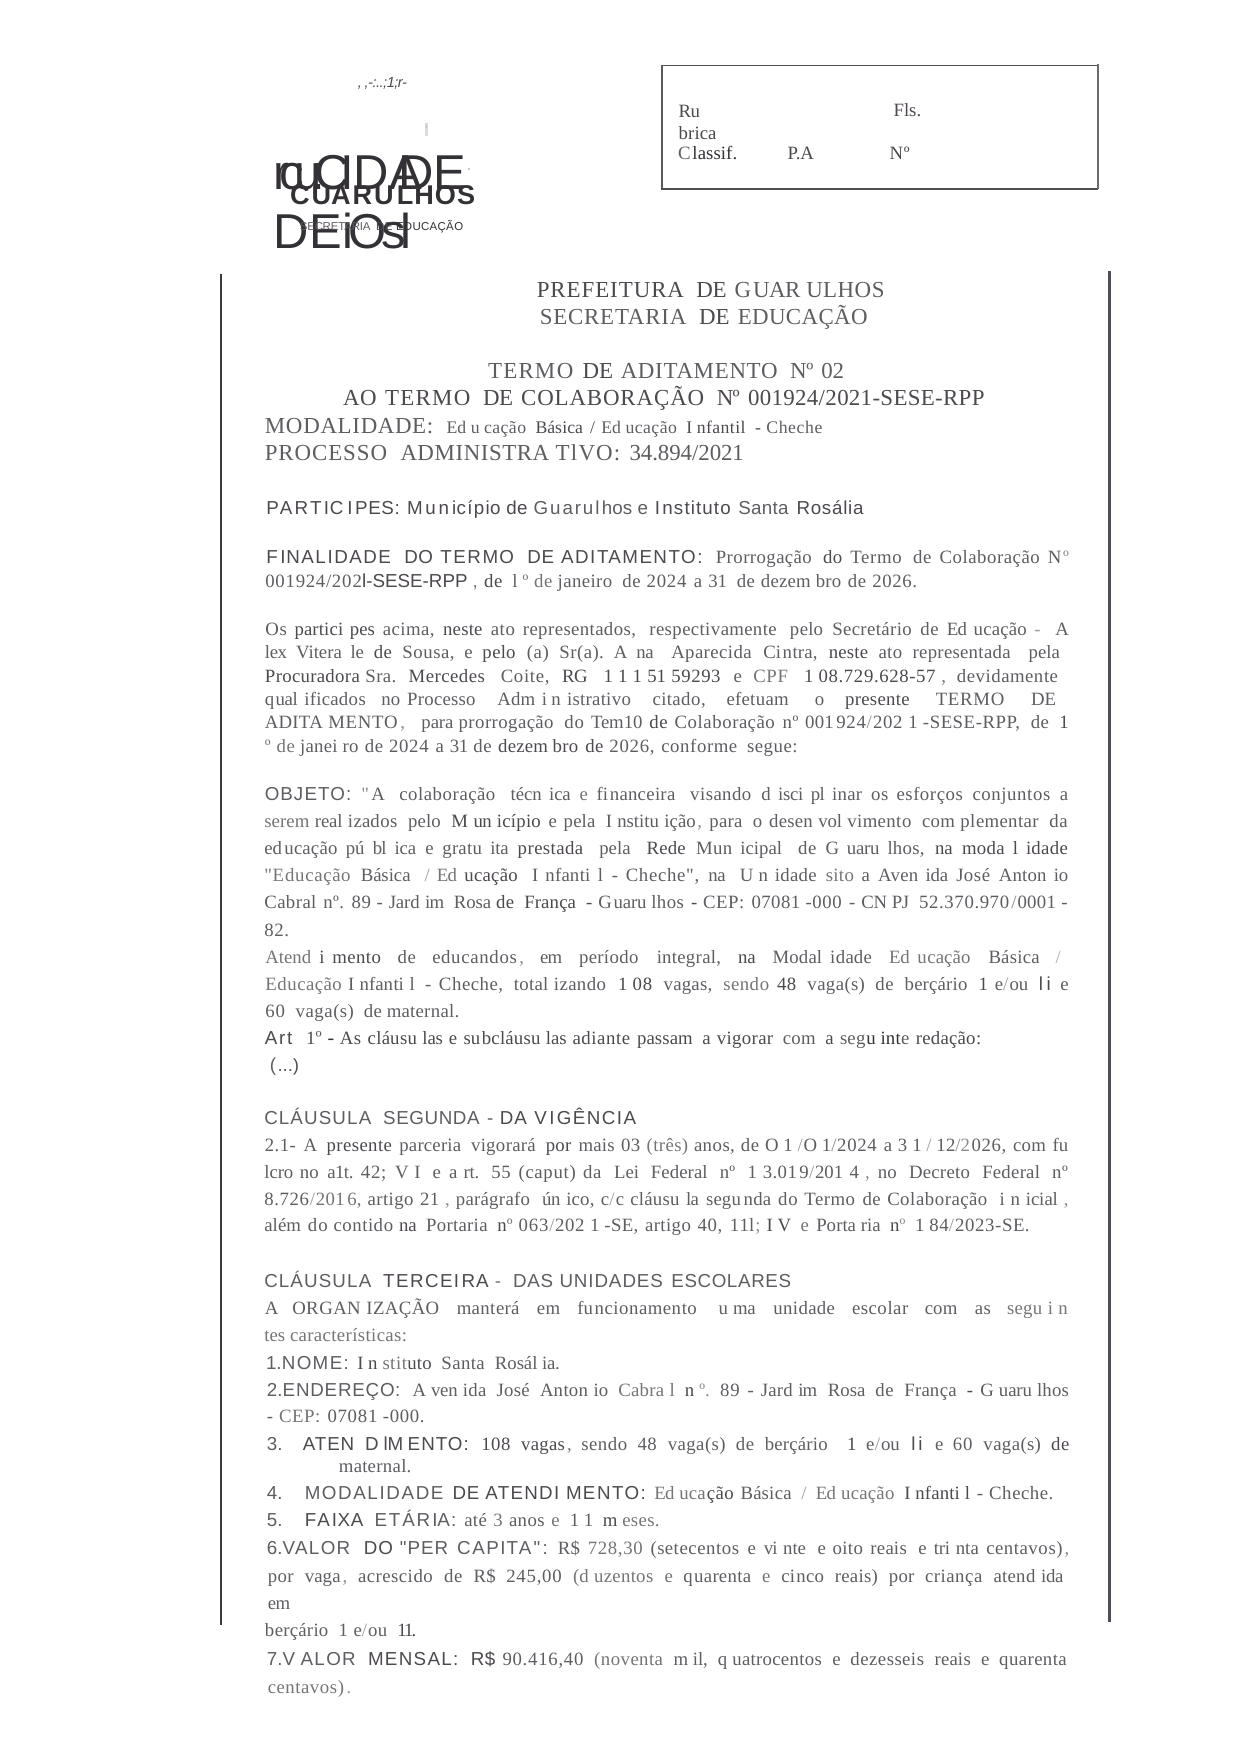

,,-:..;1;r-
Fls.
Ru brica
'
Nº
Classif.
P.A
rcu:CIDADE.DEiOsl
CUARULHOS
SECRETARIA DE EDUCAÇÃO
PREFEITURA DE GUAR ULHOS SECRETARIA DE EDUCAÇÃO
TERMO DE ADITAMENTO Nº 02
AO TERMO DE COLABORAÇÃO Nº 001924/2021-SESE-RPP
MODALIDADE: Ed u cação Básica / Ed ucação I nfantil - Cheche
PROCESSO ADMINISTRA TlVO: 34.894/2021
PARTICIPES: Município de Guarulhos e Instituto Santa Rosália
FINALIDADE DO TERMO DE ADITAMENTO: Prorrogação do Termo de Colaboração Nº 001924/202l-SESE-RPP , de l º de janeiro de 2024 a 31 de dezem bro de 2026.
Os partici pes acima, neste ato representados, respectivamente pelo Secretário de Ed ucação - A lex Vitera le de Sousa, e pelo (a) Sr(a). A na Aparecida Cintra, neste ato representada pela Procuradora Sra. Mercedes Coite, RG 1 1 1 51 59293 e CPF 1 08.729.628-57 , devidamente qual ificados no Processo Adm i n istrativo citado, efetuam o presente TERMO DE ADITA MENTO, para prorrogação do Tem10 de Colaboração nº 001924/202 1 -SESE-RPP, de 1 º de janei ro de 2024 a 31 de dezem bro de 2026, conforme segue:
OBJETO: "A colaboração técn ica e financeira visando d isci pl inar os esforços conjuntos a serem real izados pelo M un icípio e pela I nstitu ição, para o desen vol vimento com plementar da educação pú bl ica e gratu ita prestada pela Rede Mun icipal de G uaru lhos, na moda l idade "Educação Básica / Ed ucação I nfanti l - Cheche", na U n idade sito a Aven ida José Anton io Cabral nº. 89 - Jard im Rosa de França - Guaru lhos - CEP: 07081 -000 - CN PJ 52.370.970/0001 -82.
Atend i mento de educandos, em período integral, na Modal idade Ed ucação Básica / Educação I nfanti l - Cheche, total izando 1 08 vagas, sendo 48 vaga(s) de berçário 1 e/ou li e 60 vaga(s) de maternal.
Art 1º - As cláusu las e subcláusu las adiante passam a vigorar com a segu inte redação:
(...)
CLÁUSULA SEGUNDA - DA VIGÊNCIA
2.1- A presente parceria vigorará por mais 03 (três) anos, de O 1 /O 1/2024 a 3 1 / 12/2026, com fu lcro no a1t. 42; V I e a rt. 55 (caput) da Lei Federal nº 1 3.019/201 4 , no Decreto Federal nº 8.726/2016, artigo 21 , parágrafo ún ico, c/c cláusu la segunda do Termo de Colaboração i n icial , além do contido na Portaria nº 063/202 1 -SE, artigo 40, 11l; I V e Porta ria nº 1 84/2023-SE.
CLÁUSULA TERCEIRA - DAS UNIDADES ESCOLARES
A ORGAN IZAÇÃO manterá em funcionamento u ma unidade escolar com as segu i n tes características:
NOME: I n stituto Santa Rosál ia.
ENDEREÇO: A ven ida José Anton io Cabra l n º. 89 - Jard im Rosa de França - G uaru lhos - CEP: 07081 -000.
ATEN DlMENTO: 108 vagas, sendo 48 vaga(s) de berçário 1 e/ou li e 60 vaga(s) de maternal.
MODALIDADE DE ATENDI MENTO: Ed ucação Básica / Ed ucação I nfanti l - Cheche.
FAIXA ETÁRIA: até 3 anos e 1 1 m eses.
VALOR DO "PER CAPITA": R$ 728,30 (setecentos e vi nte e oito reais e tri nta centavos), por vaga, acrescido de R$ 245,00 (d uzentos e quarenta e cinco reais) por criança atend ida em
berçário 1 e/ou 11.
V ALOR MENSAL: R$ 90.416,40 (noventa m il, q uatrocentos e dezesseis reais e quarenta centavos).